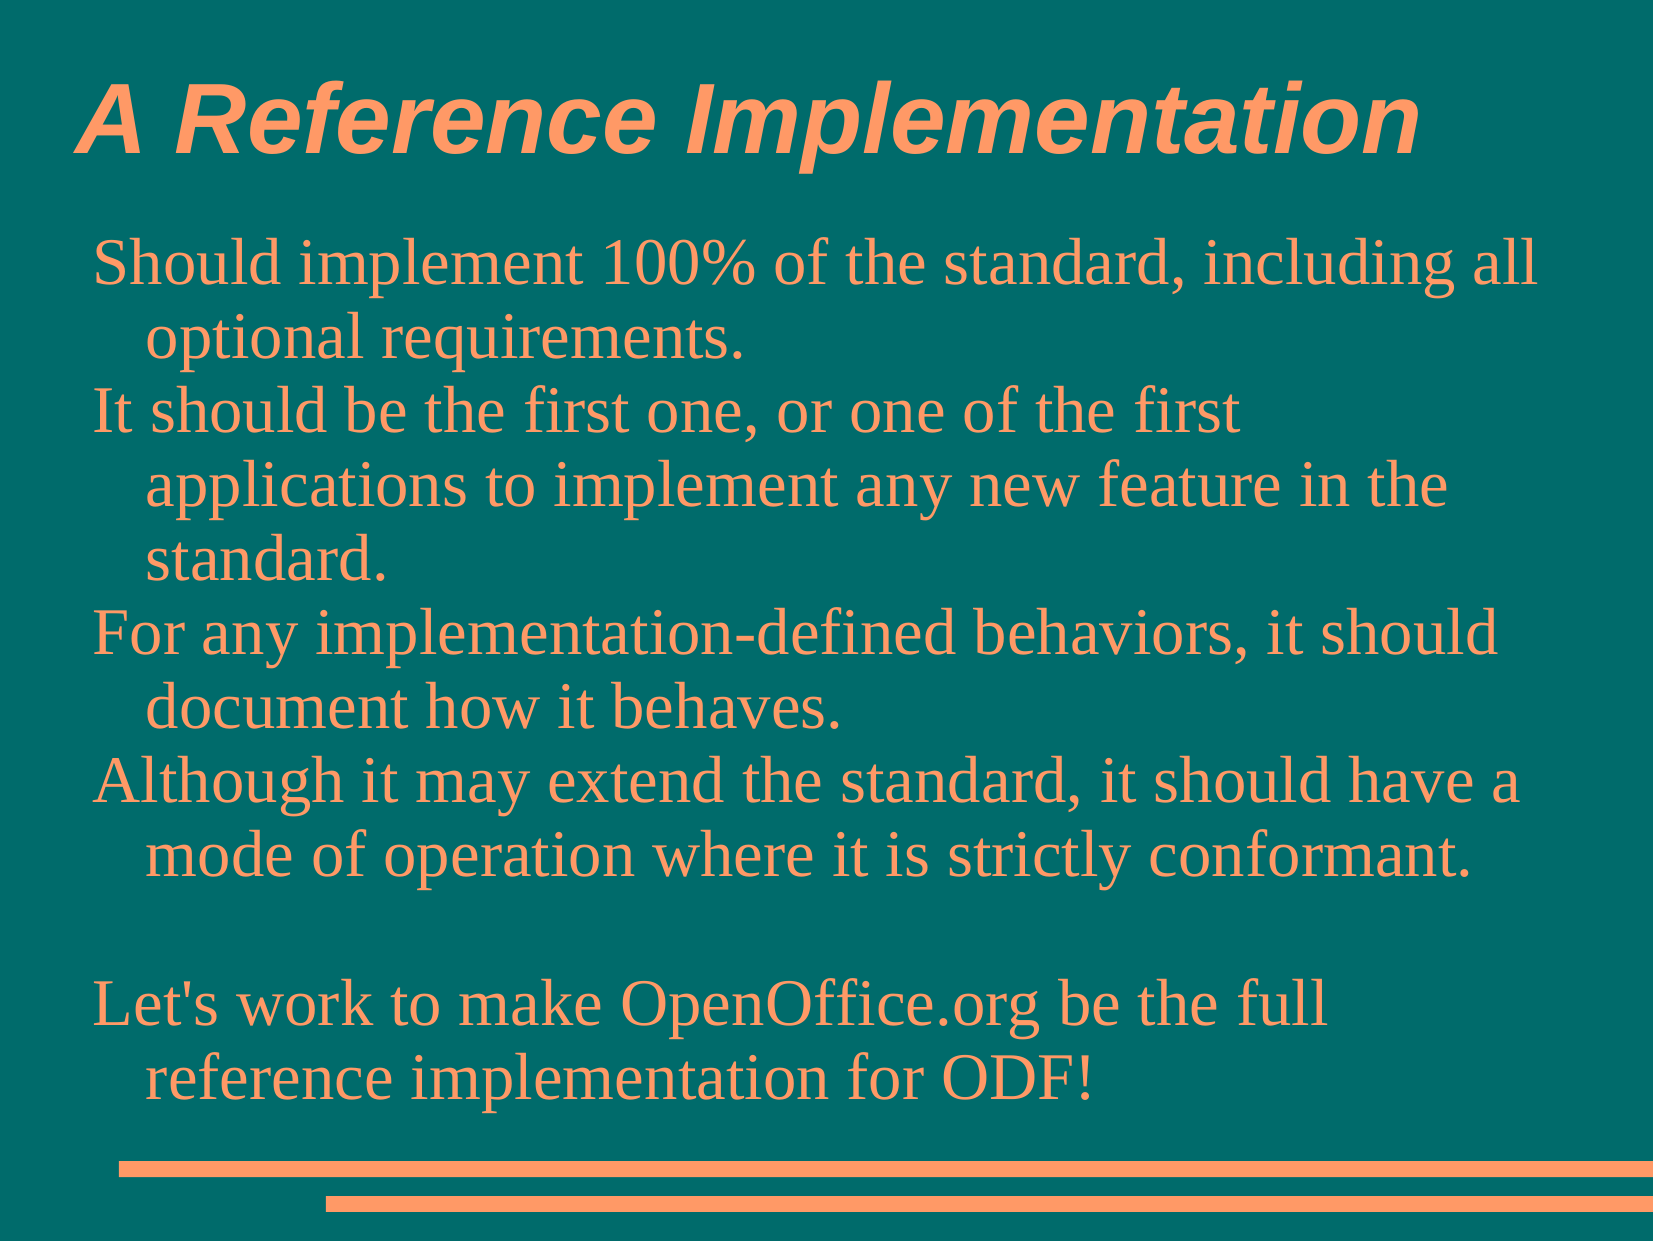

# A Reference Implementation
Should implement 100% of the standard, including all optional requirements.
It should be the first one, or one of the first applications to implement any new feature in the standard.
For any implementation-defined behaviors, it should document how it behaves.
Although it may extend the standard, it should have a mode of operation where it is strictly conformant.
Let's work to make OpenOffice.org be the full reference implementation for ODF!